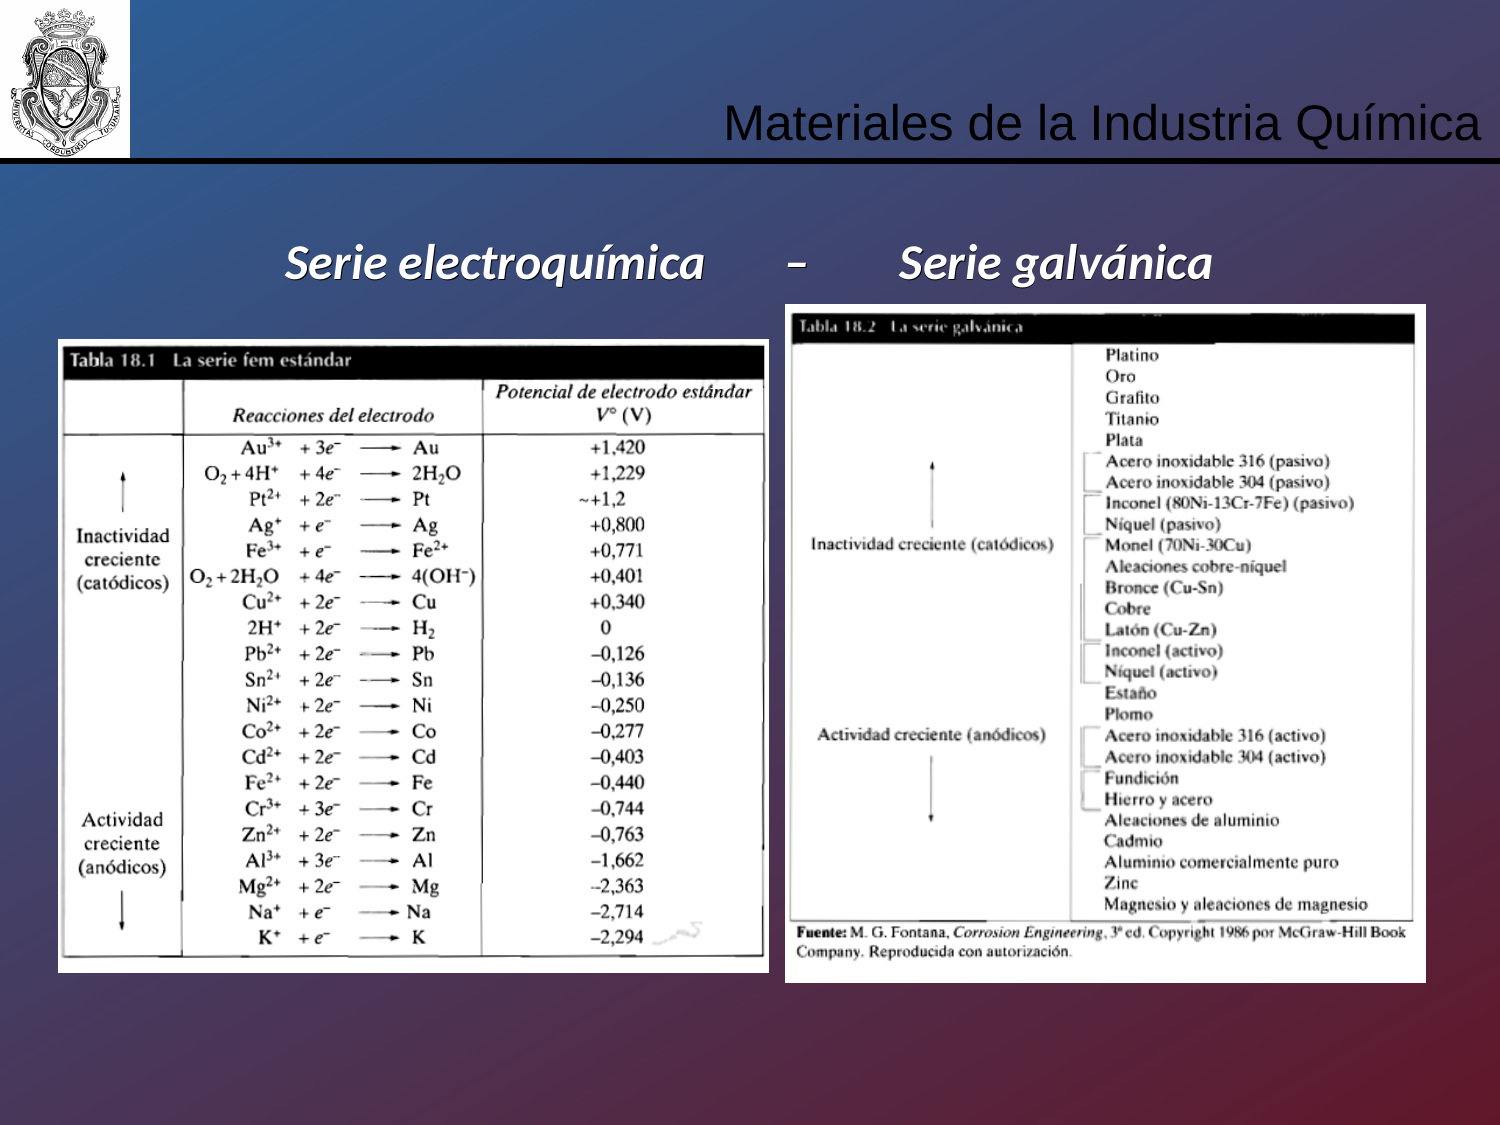

Materiales de la Industria Química
Serie electroquímica – Serie galvánica